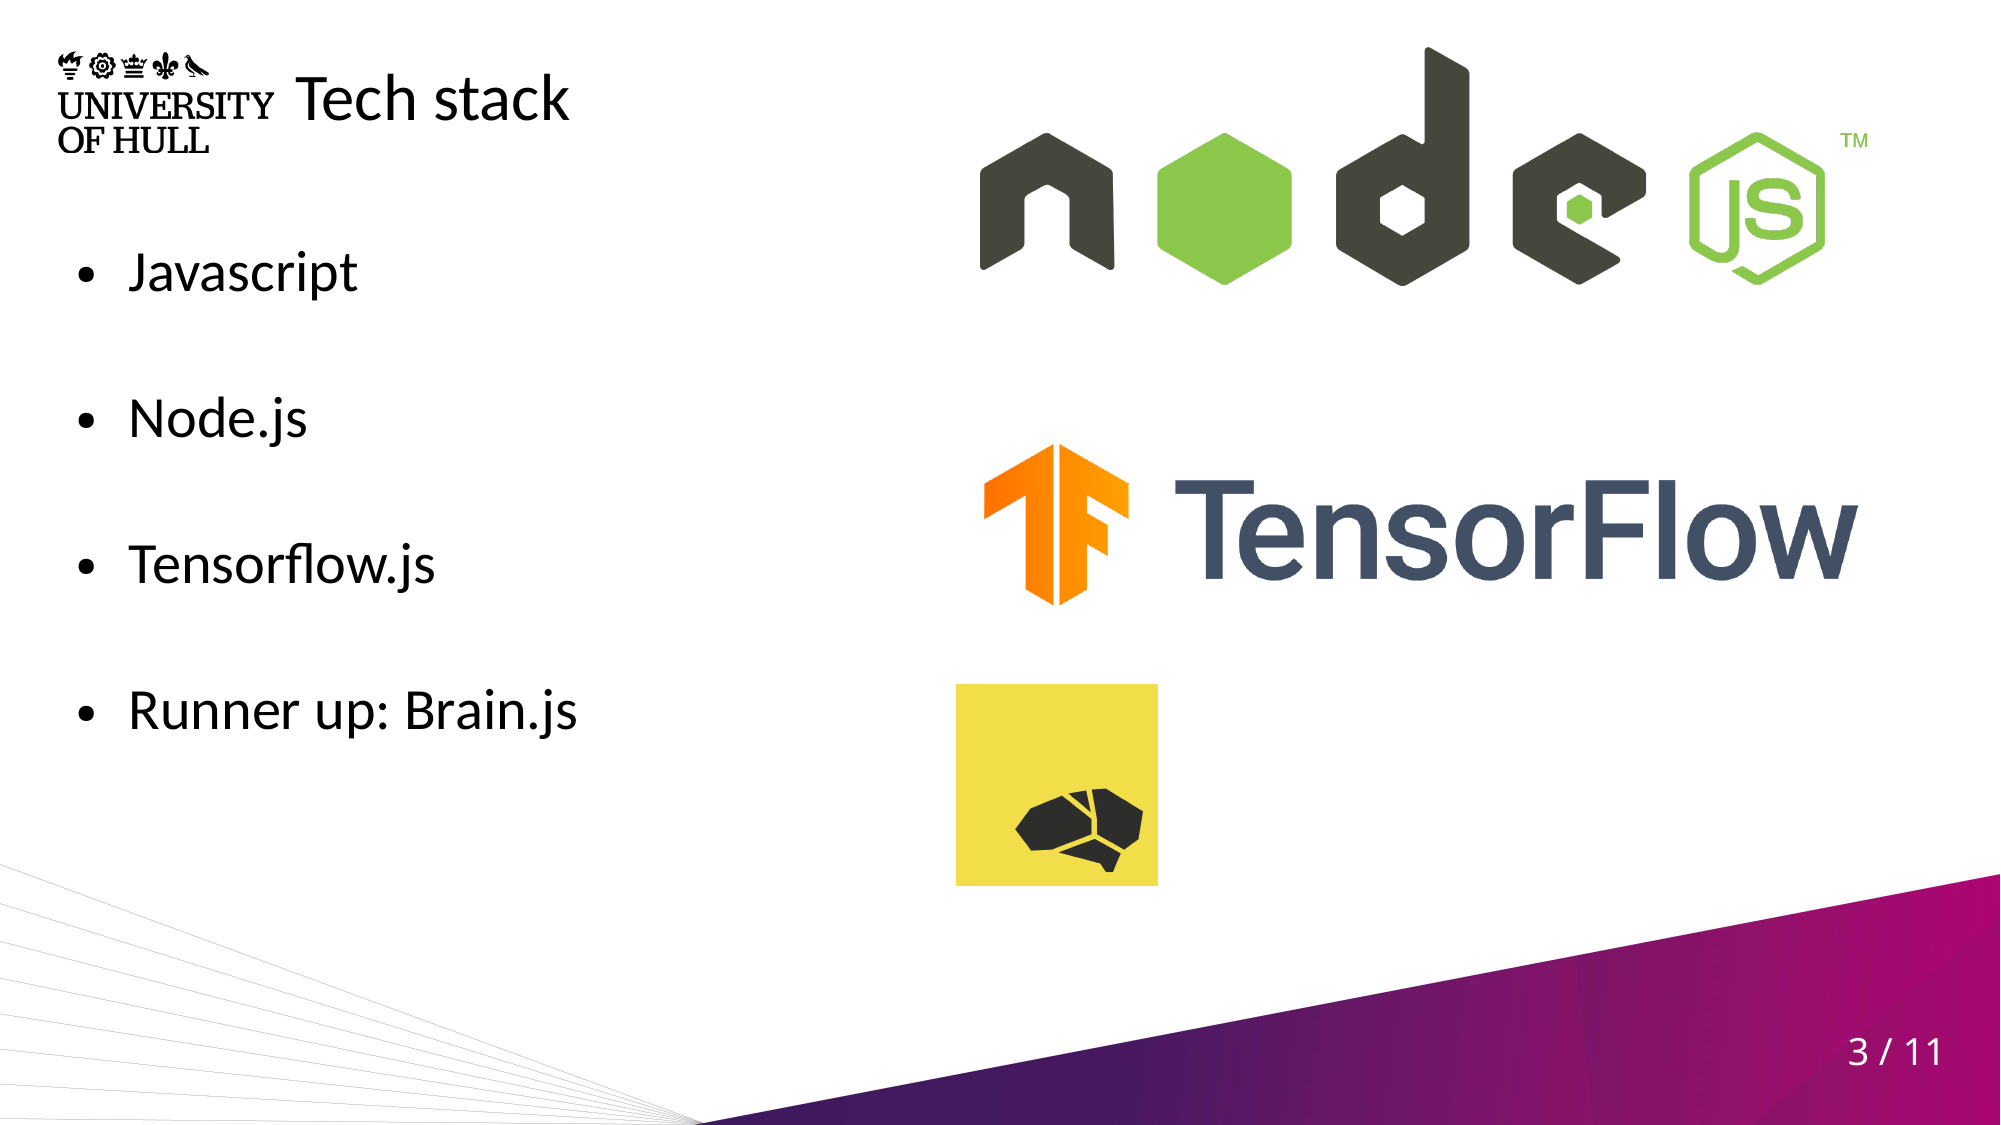

# Tech stack
Javascript
Node.js
Tensorflow.js
Runner up: Brain.js